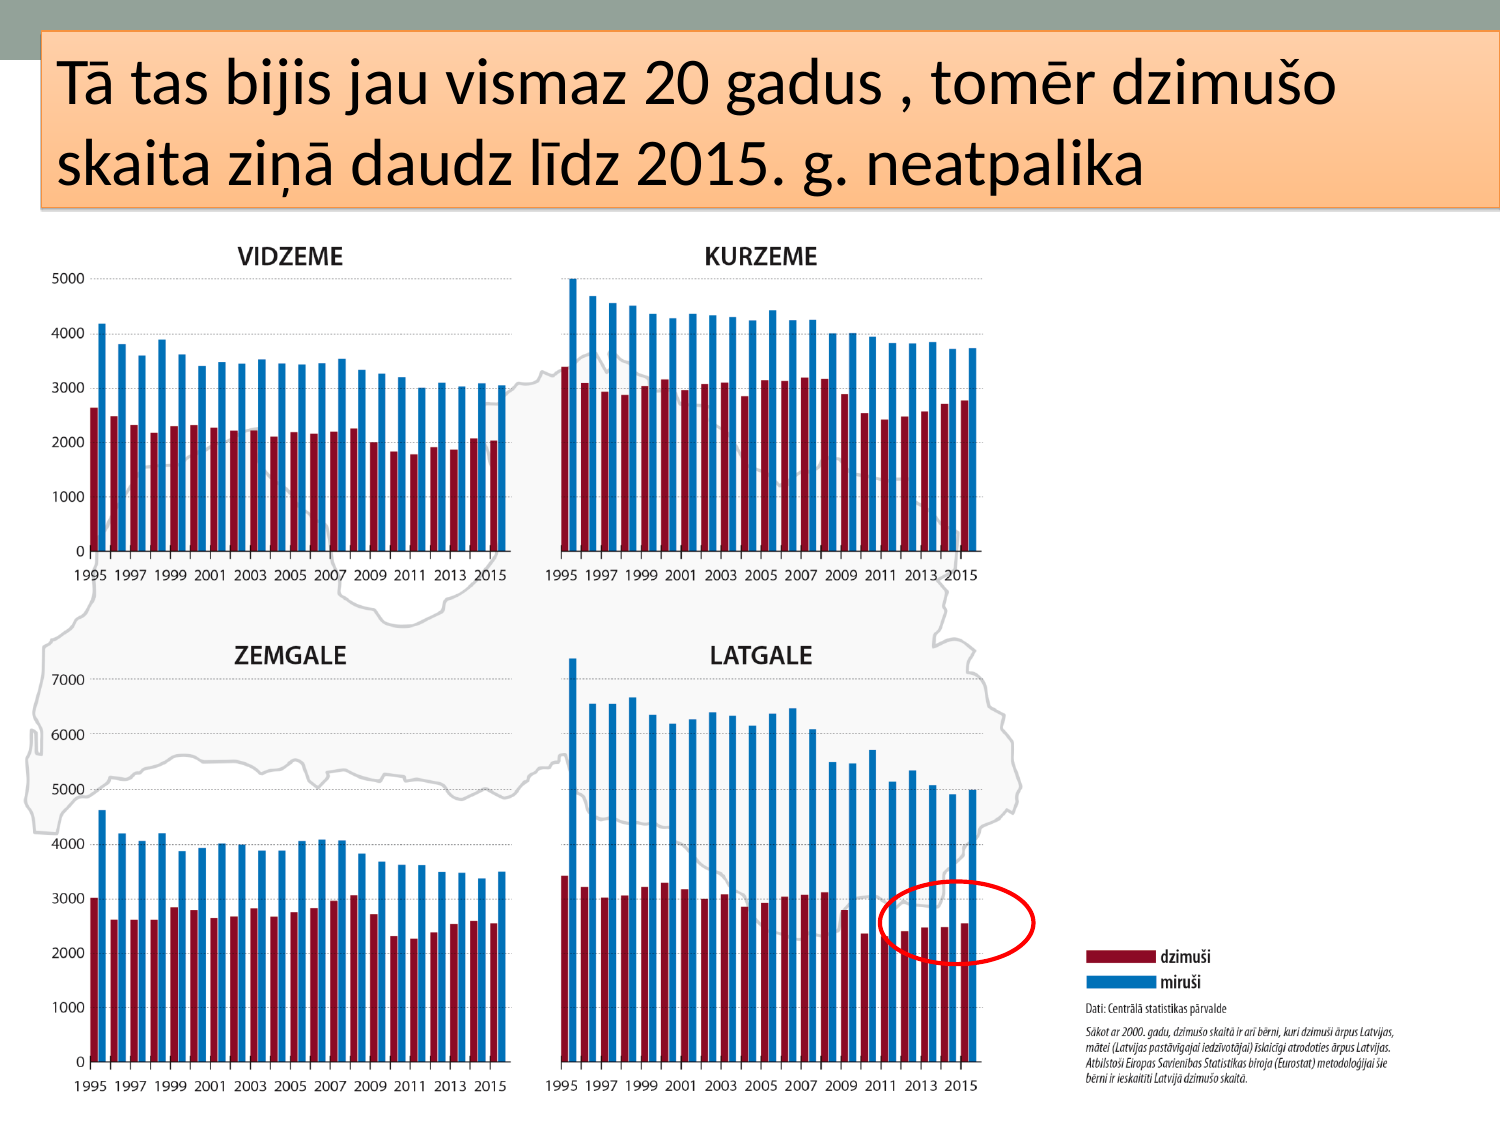

Tā tas bijis jau vismaz 20 gadus , tomēr dzimušo skaita ziņā daudz līdz 2015. g. neatpalika